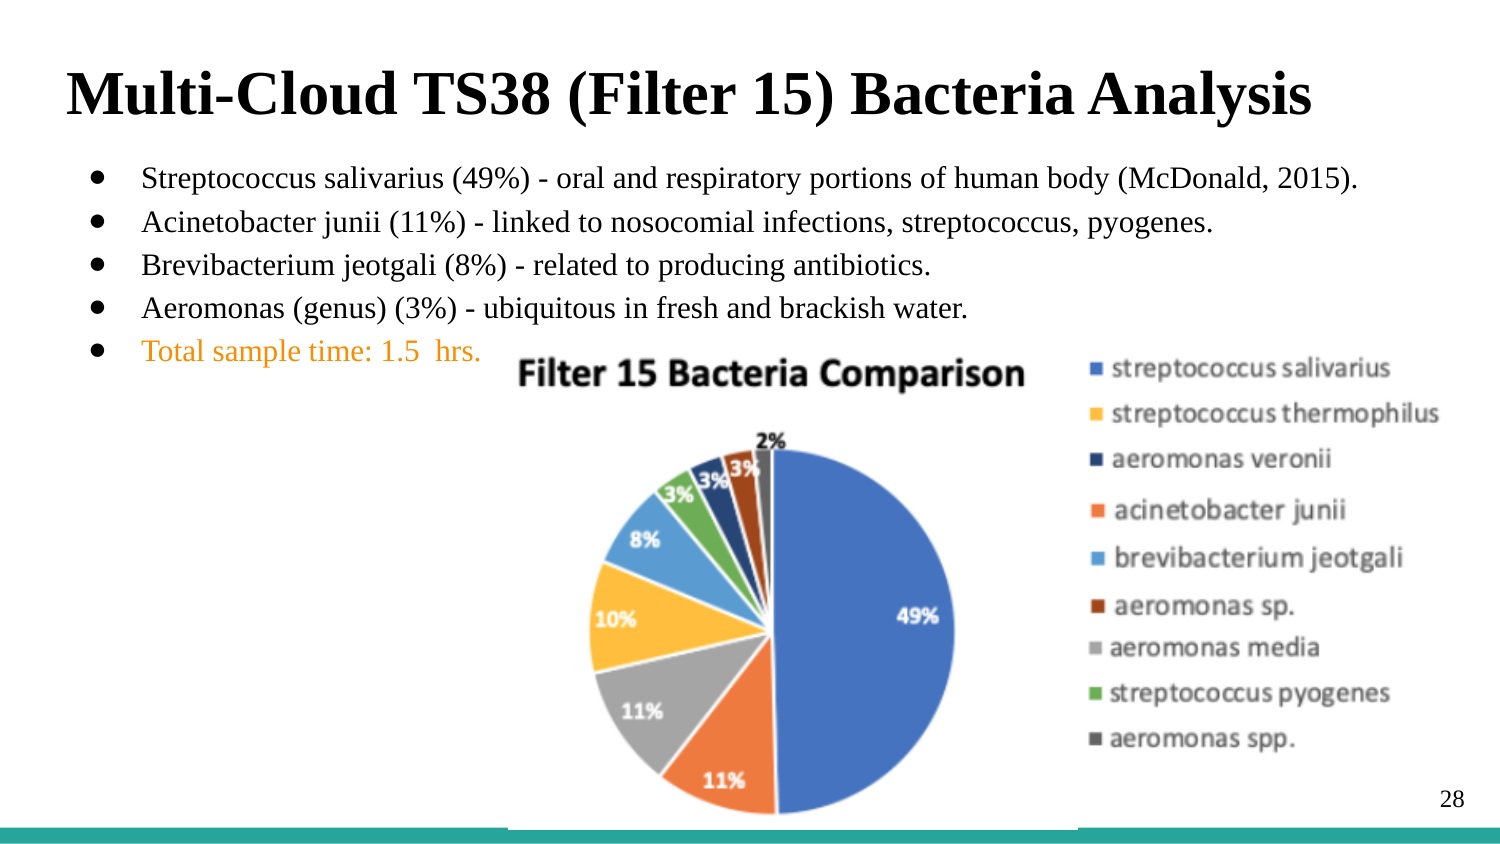

# Multi-Cloud TS38 (Filter 15) Bacteria Analysis
Streptococcus salivarius (49%) - oral and respiratory portions of human body (McDonald, 2015).
Acinetobacter junii (11%) - linked to nosocomial infections, streptococcus, pyogenes.
Brevibacterium jeotgali (8%) - related to producing antibiotics.
Aeromonas (genus) (3%) - ubiquitous in fresh and brackish water.
Total sample time: 1.5 hrs.